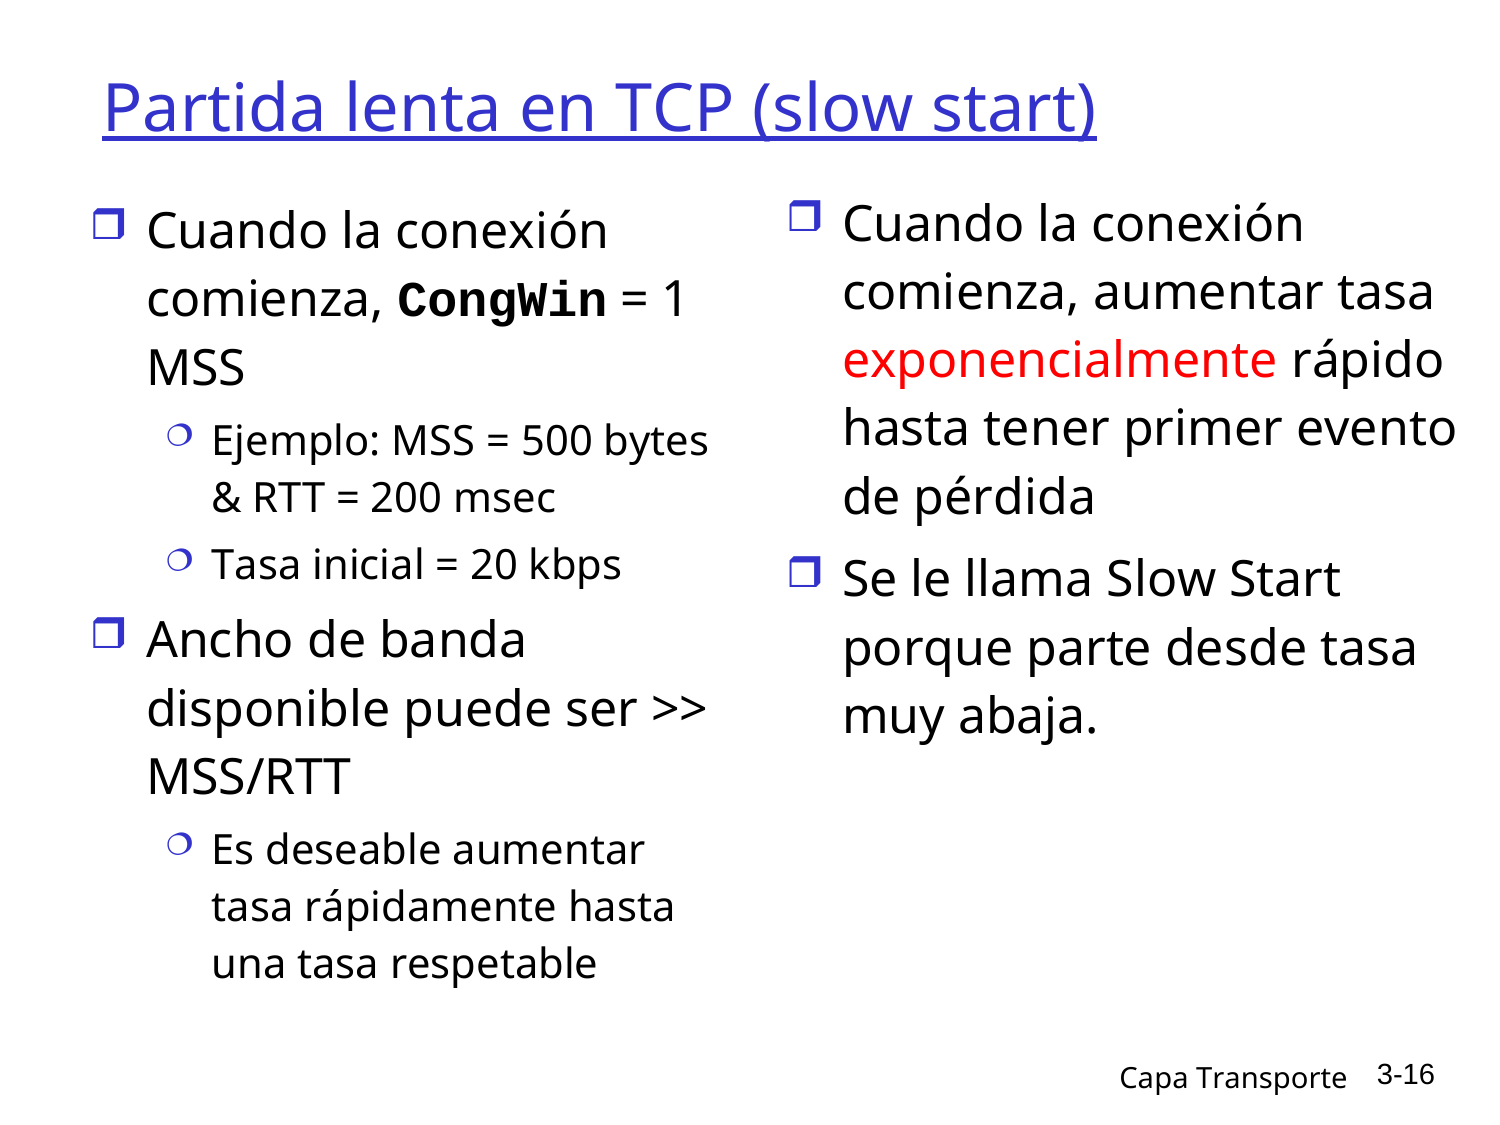

# Partida lenta en TCP (slow start)
Cuando la conexión comienza, CongWin = 1 MSS
Ejemplo: MSS = 500 bytes & RTT = 200 msec
Tasa inicial = 20 kbps
Ancho de banda disponible puede ser >> MSS/RTT
Es deseable aumentar tasa rápidamente hasta una tasa respetable
Cuando la conexión comienza, aumentar tasa exponencialmente rápido hasta tener primer evento de pérdida
Se le llama Slow Start porque parte desde tasa muy abaja.
16